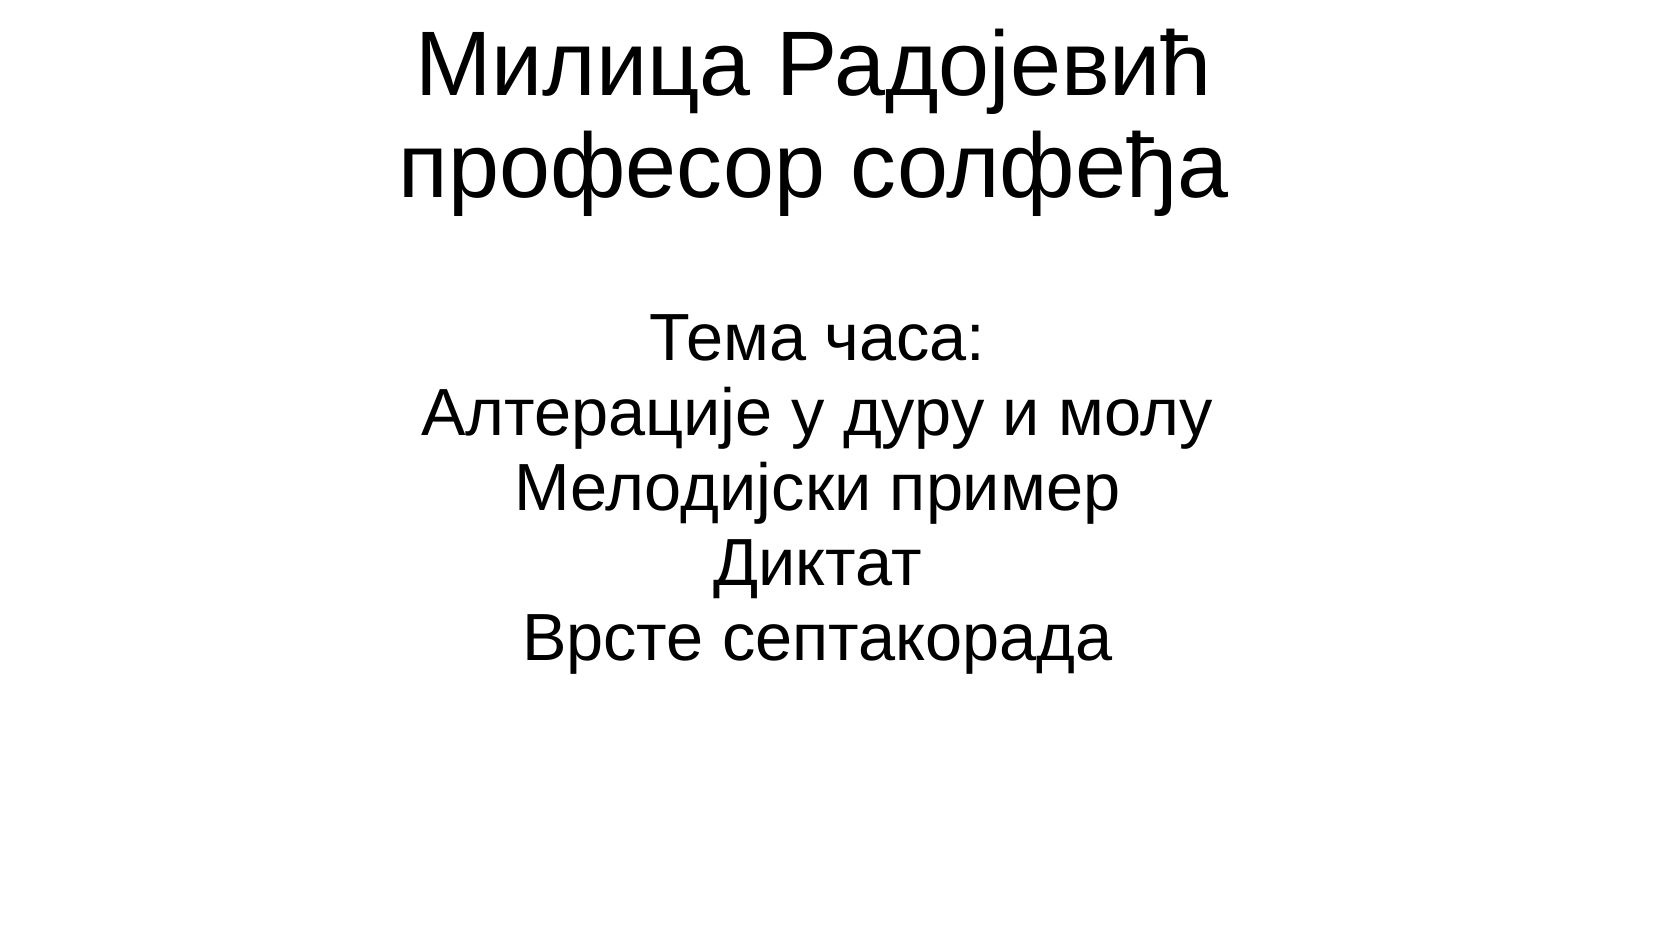

# Милица Радојевић професор солфеђа
Тема часа:
Алтерације у дуру и молу
Мелодијски пример
Диктат
Врсте септакорада